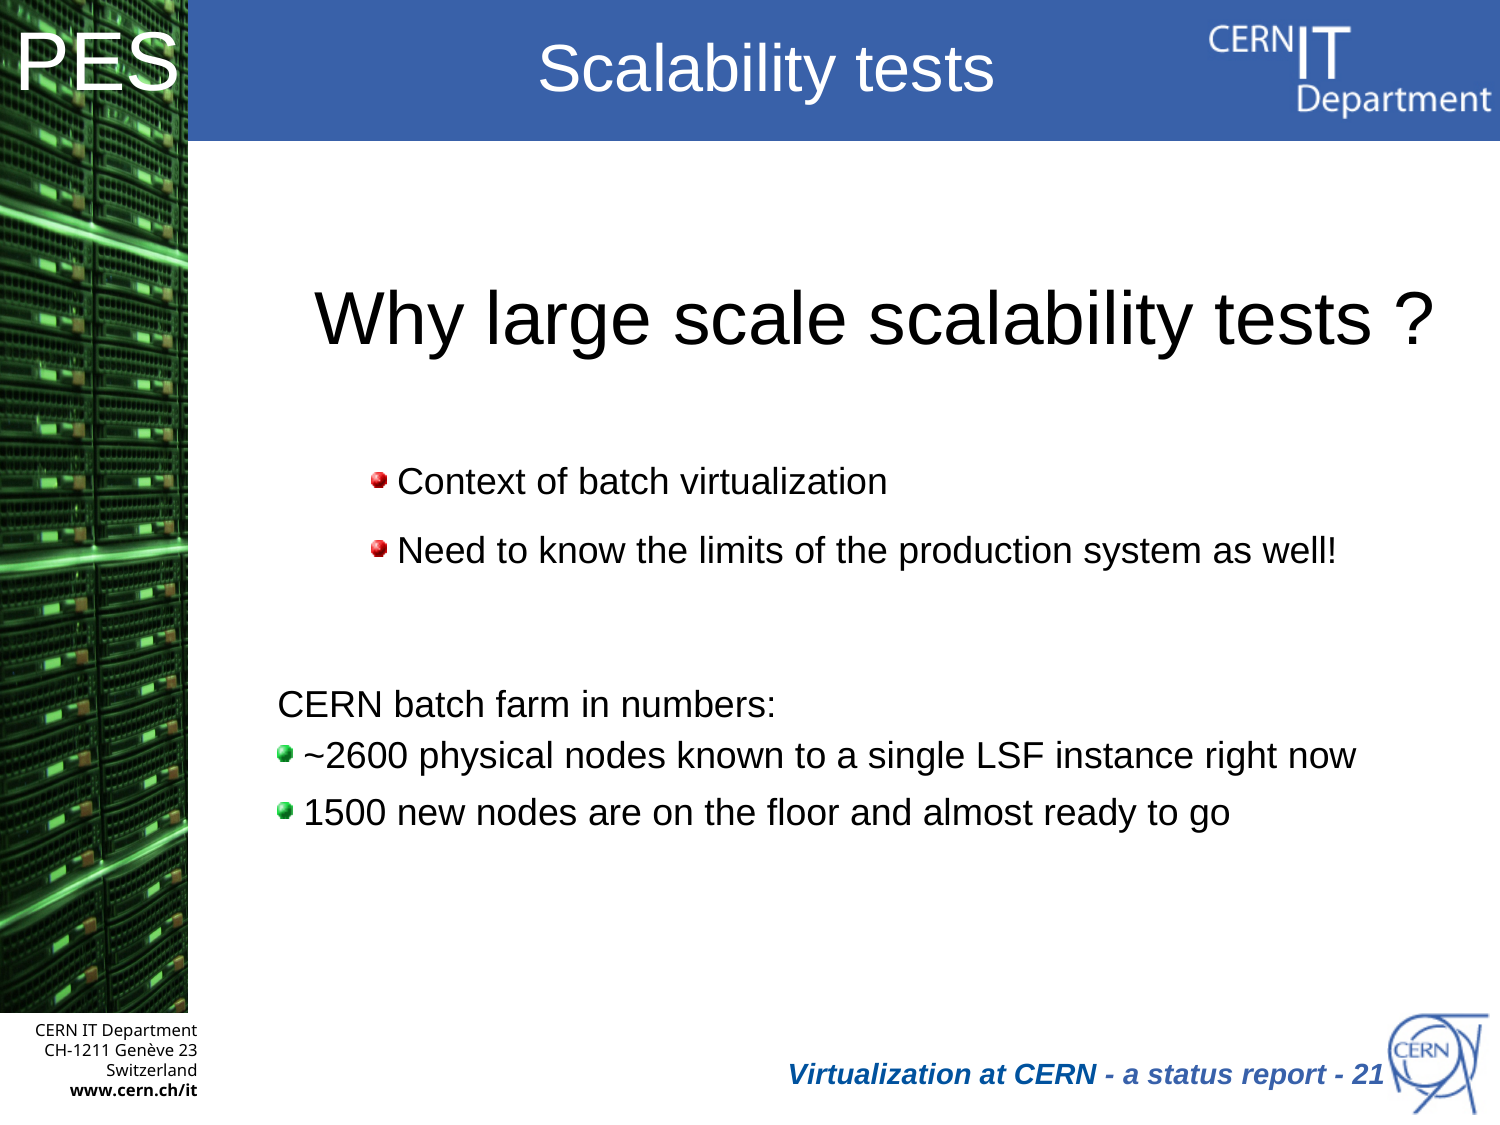

Scalability tests
Why large scale scalability tests ?
 Context of batch virtualization
 Need to know the limits of the production system as well!
CERN batch farm in numbers:
 ~2600 physical nodes known to a single LSF instance right now
 1500 new nodes are on the floor and almost ready to go
Batch virtualization project at CERN